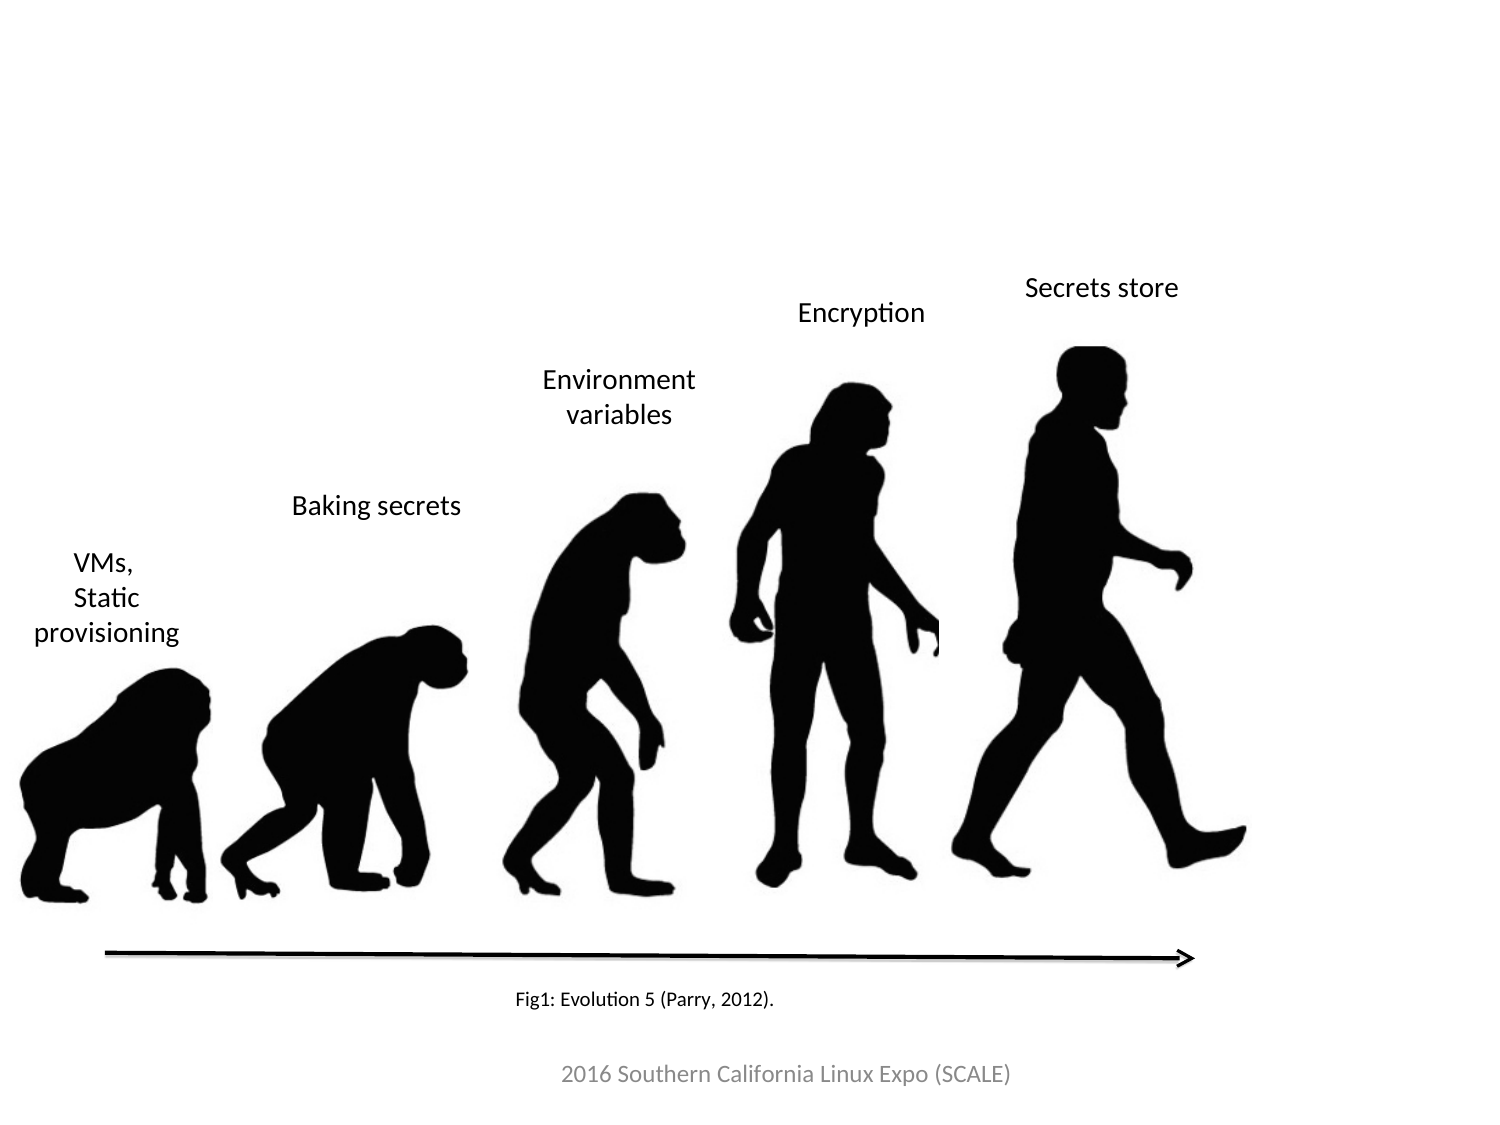

Secrets store
Encryption
Environment variables
Baking secrets
VMs,
Static provisioning
Fig1: Evolution 5 (Parry, 2012).
2016 Southern California Linux Expo (SCALE)